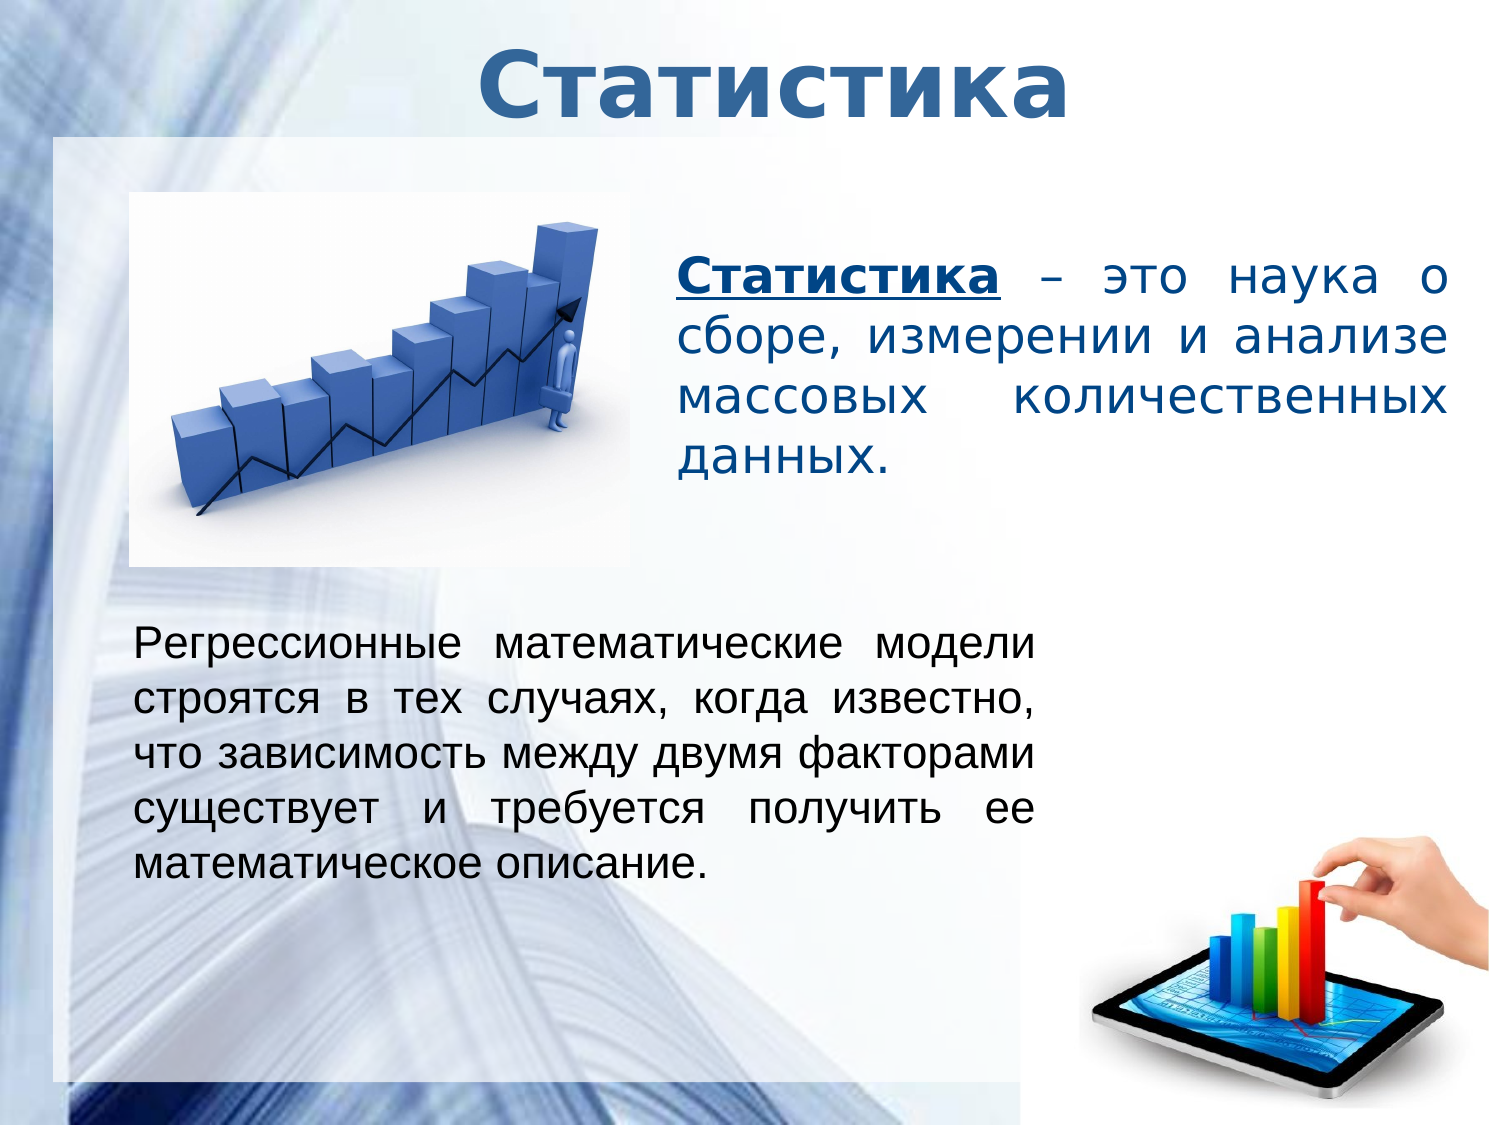

Статистика
Статистика – это наука о сборе, измерении и анализе массовых количественных данных.
Регрессионные математические модели строятся в тех случаях, когда известно, что зависимость между двумя факторами существует и требуется получить ее математическое описание.